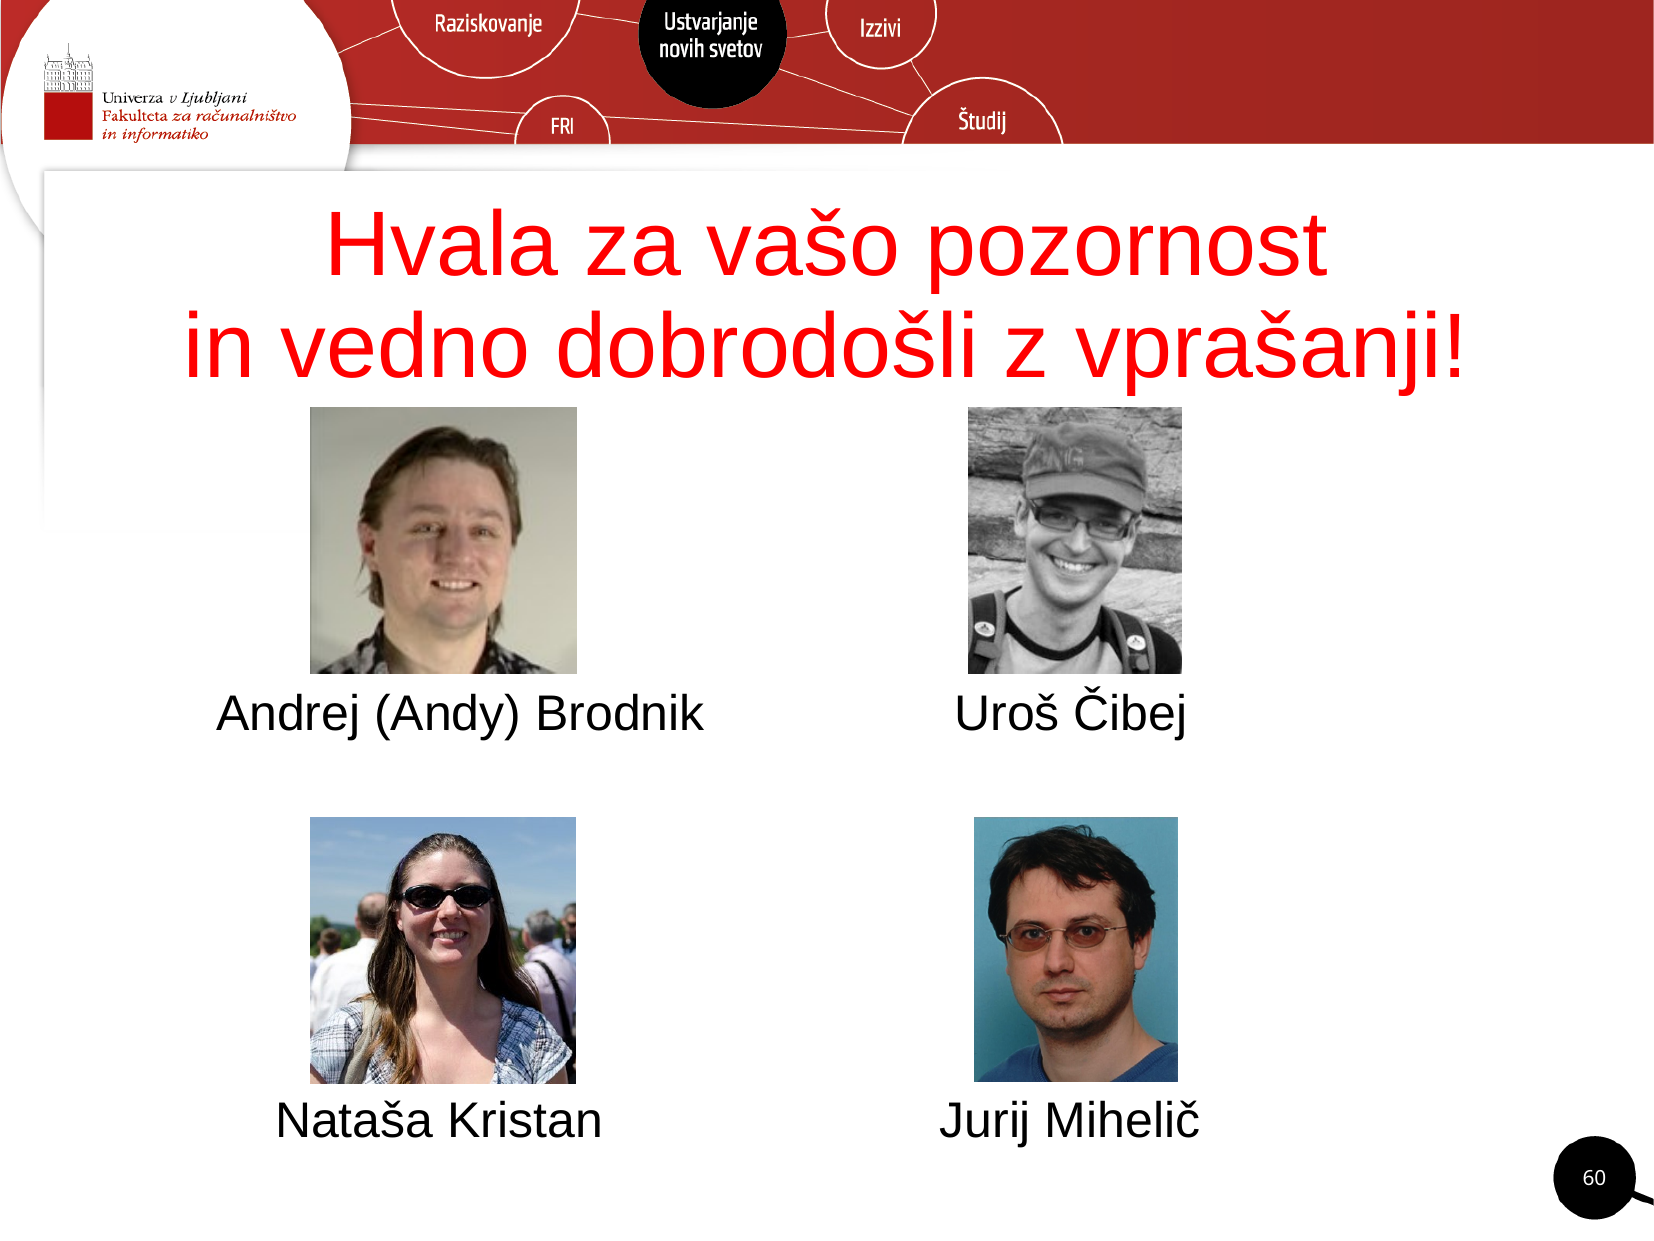

# Hvala za vašo pozornost in vedno dobrodošli z vprašanji!
Andrej (Andy) Brodnik				Uroš Čibej
Nataša Kristan					Jurij Mihelič